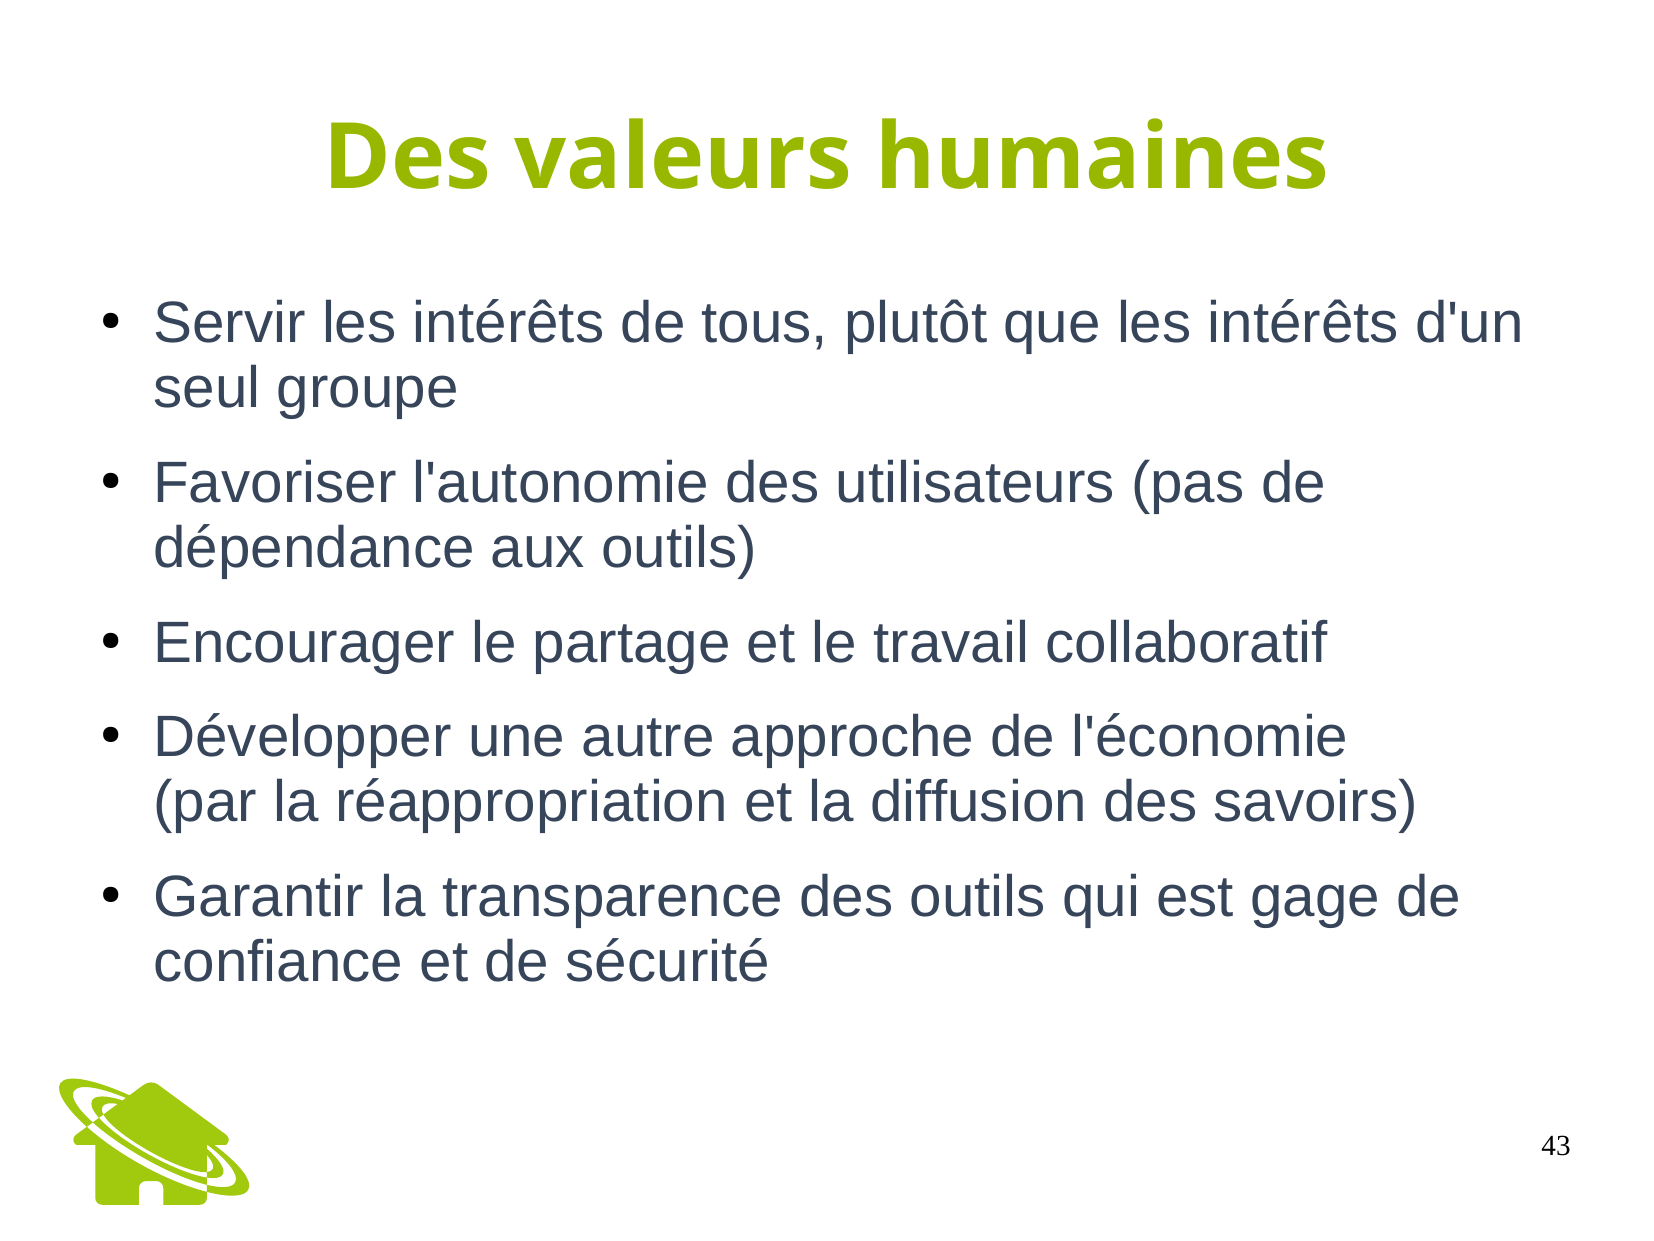

# Des valeurs humaines
Servir les intérêts de tous, plutôt que les intérêts d'un seul groupe
Favoriser l'autonomie des utilisateurs (pas de dépendance aux outils)
Encourager le partage et le travail collaboratif
Développer une autre approche de l'économie
(par la réappropriation et la diffusion des savoirs)
Garantir la transparence des outils qui est gage de confiance et de sécurité
43